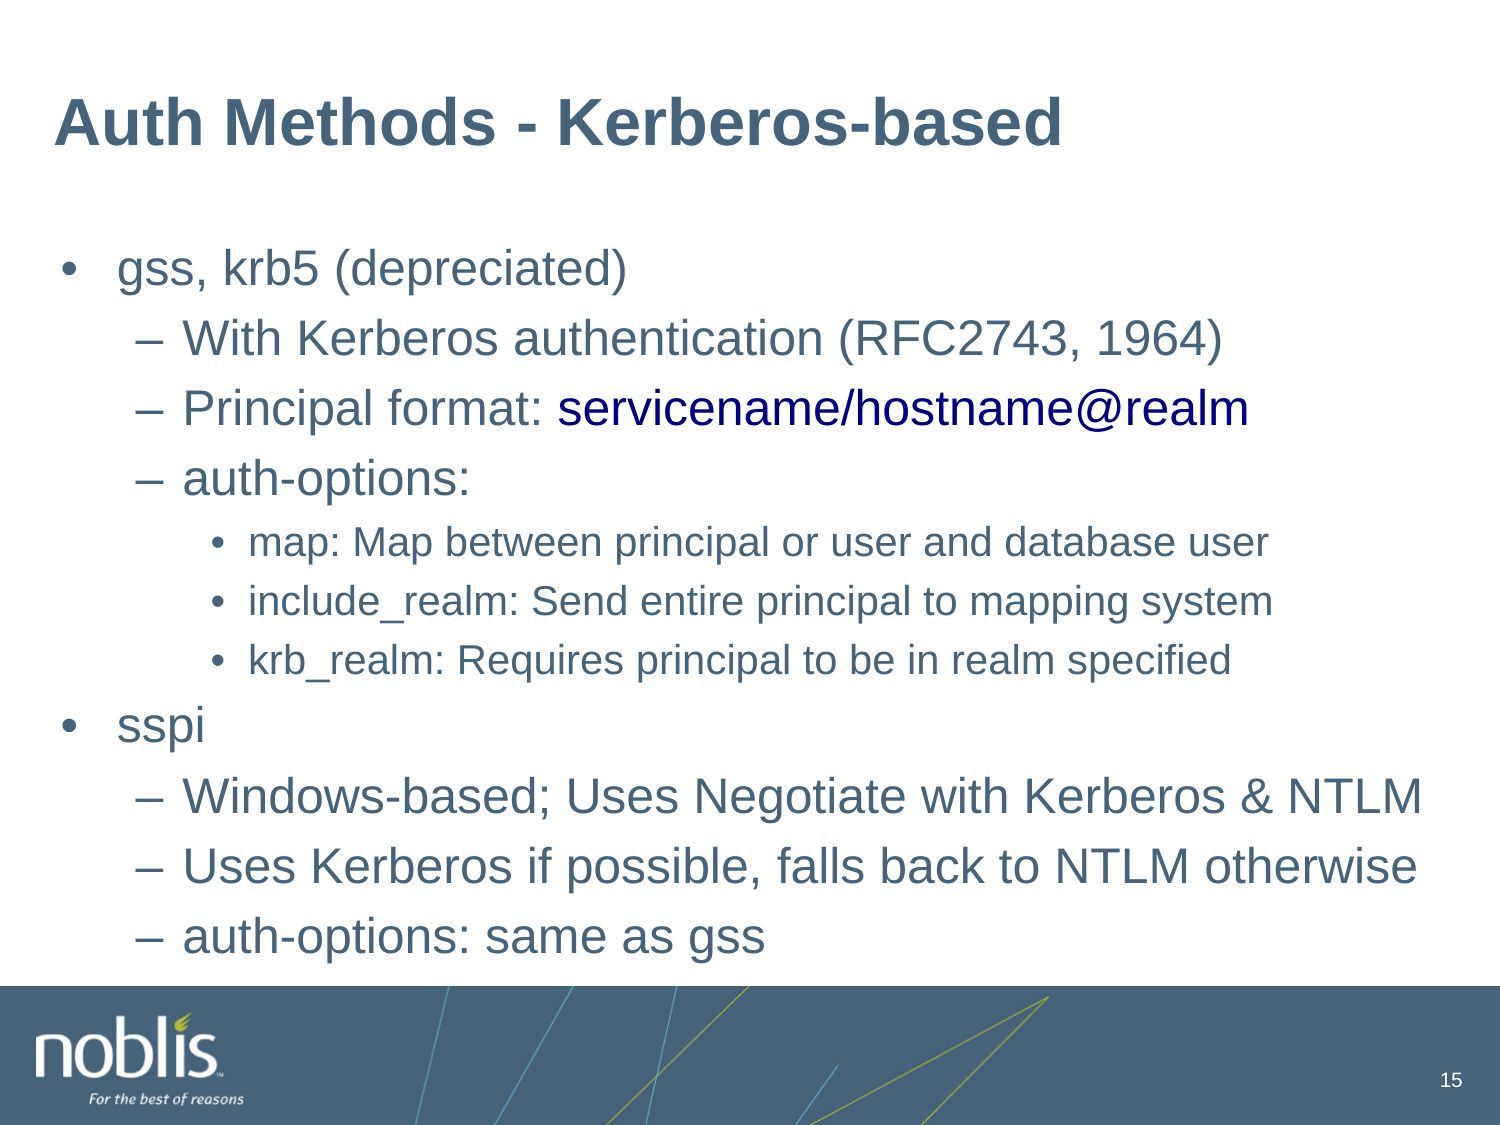

# Auth Methods - Kerberos-based
gss, krb5 (depreciated)
With Kerberos authentication (RFC2743, 1964)
Principal format: servicename/hostname@realm
auth-options:
map: Map between principal or user and database user
include_realm: Send entire principal to mapping system
krb_realm: Requires principal to be in realm specified
sspi
Windows-based; Uses Negotiate with Kerberos & NTLM
Uses Kerberos if possible, falls back to NTLM otherwise
auth-options: same as gss